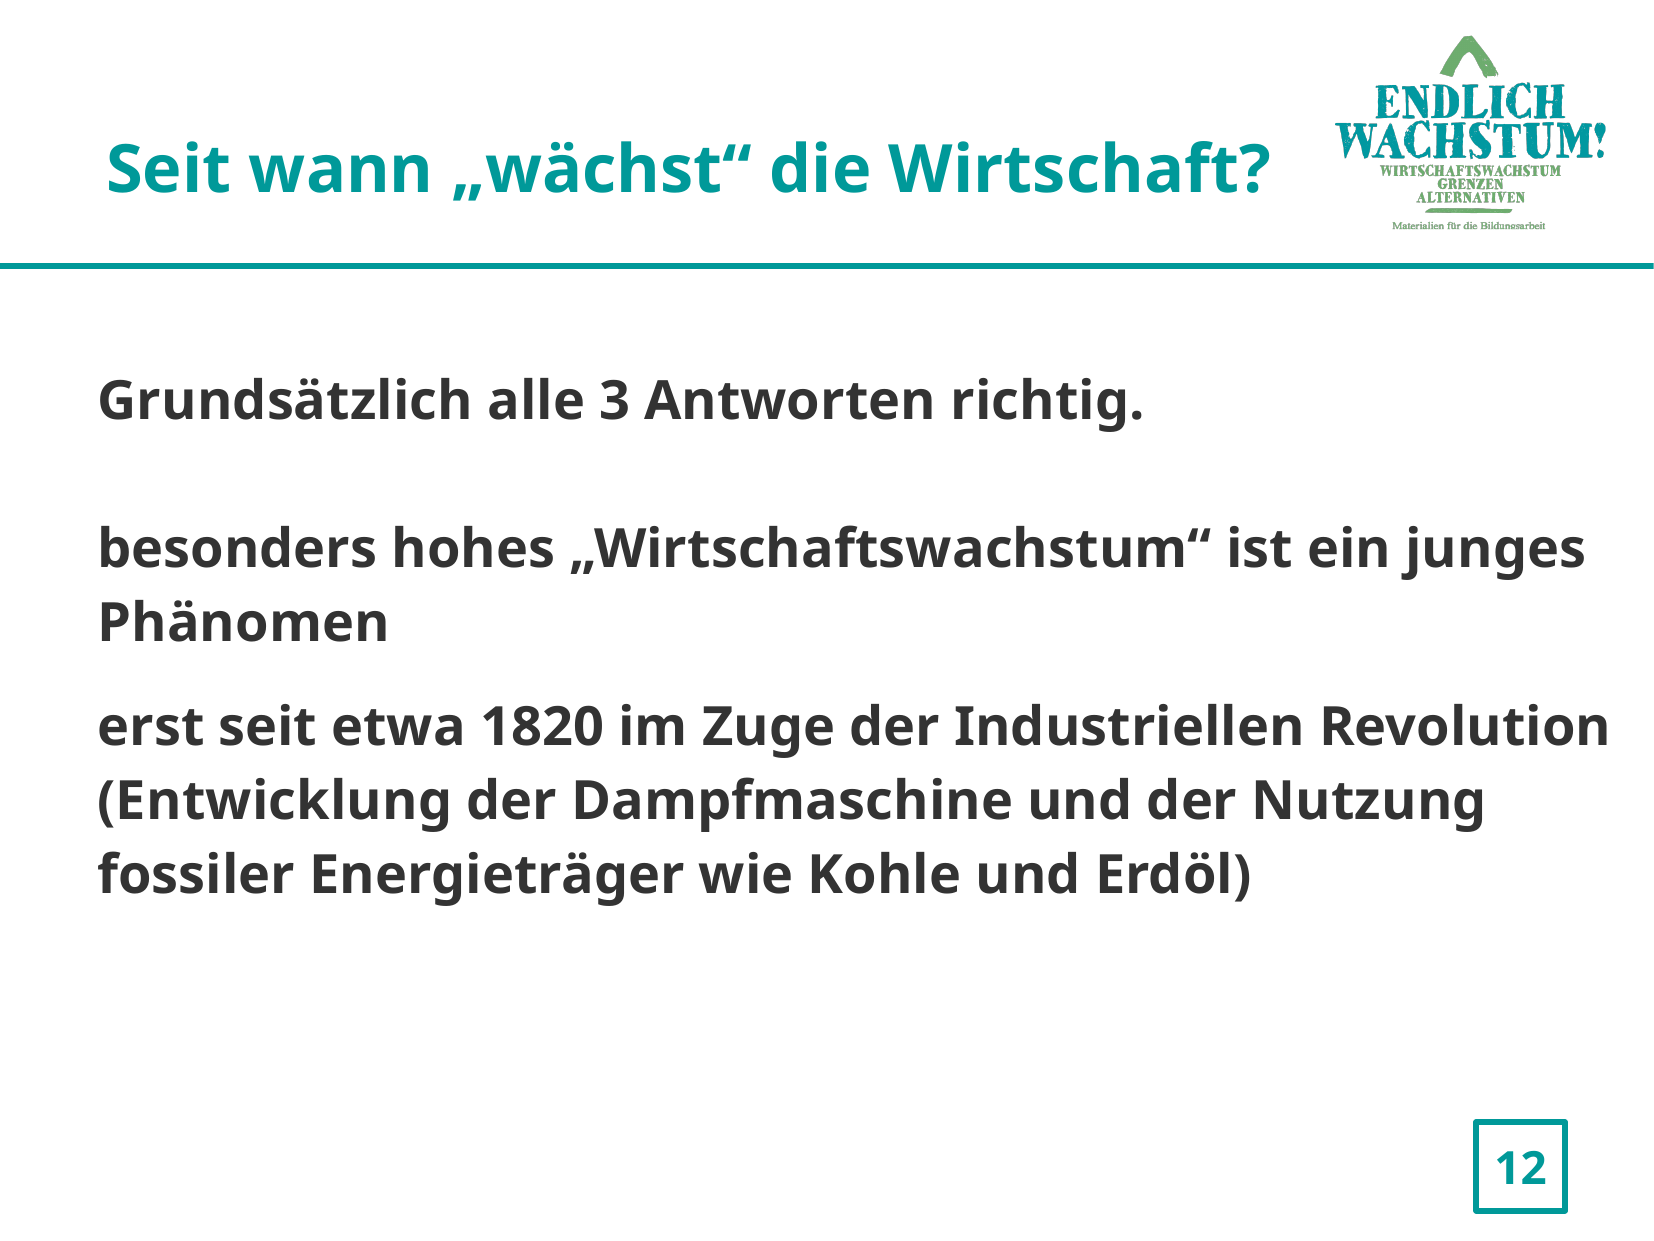

Seit wann „wächst“ die Wirtschaft?
#
Grundsätzlich alle 3 Antworten richtig.
besonders hohes „Wirtschaftswachstum“ ist ein junges Phänomen
erst seit etwa 1820 im Zuge der Industriellen Revolution (Entwicklung der Dampfmaschine und der Nutzung fossiler Energieträger wie Kohle und Erdöl)
12